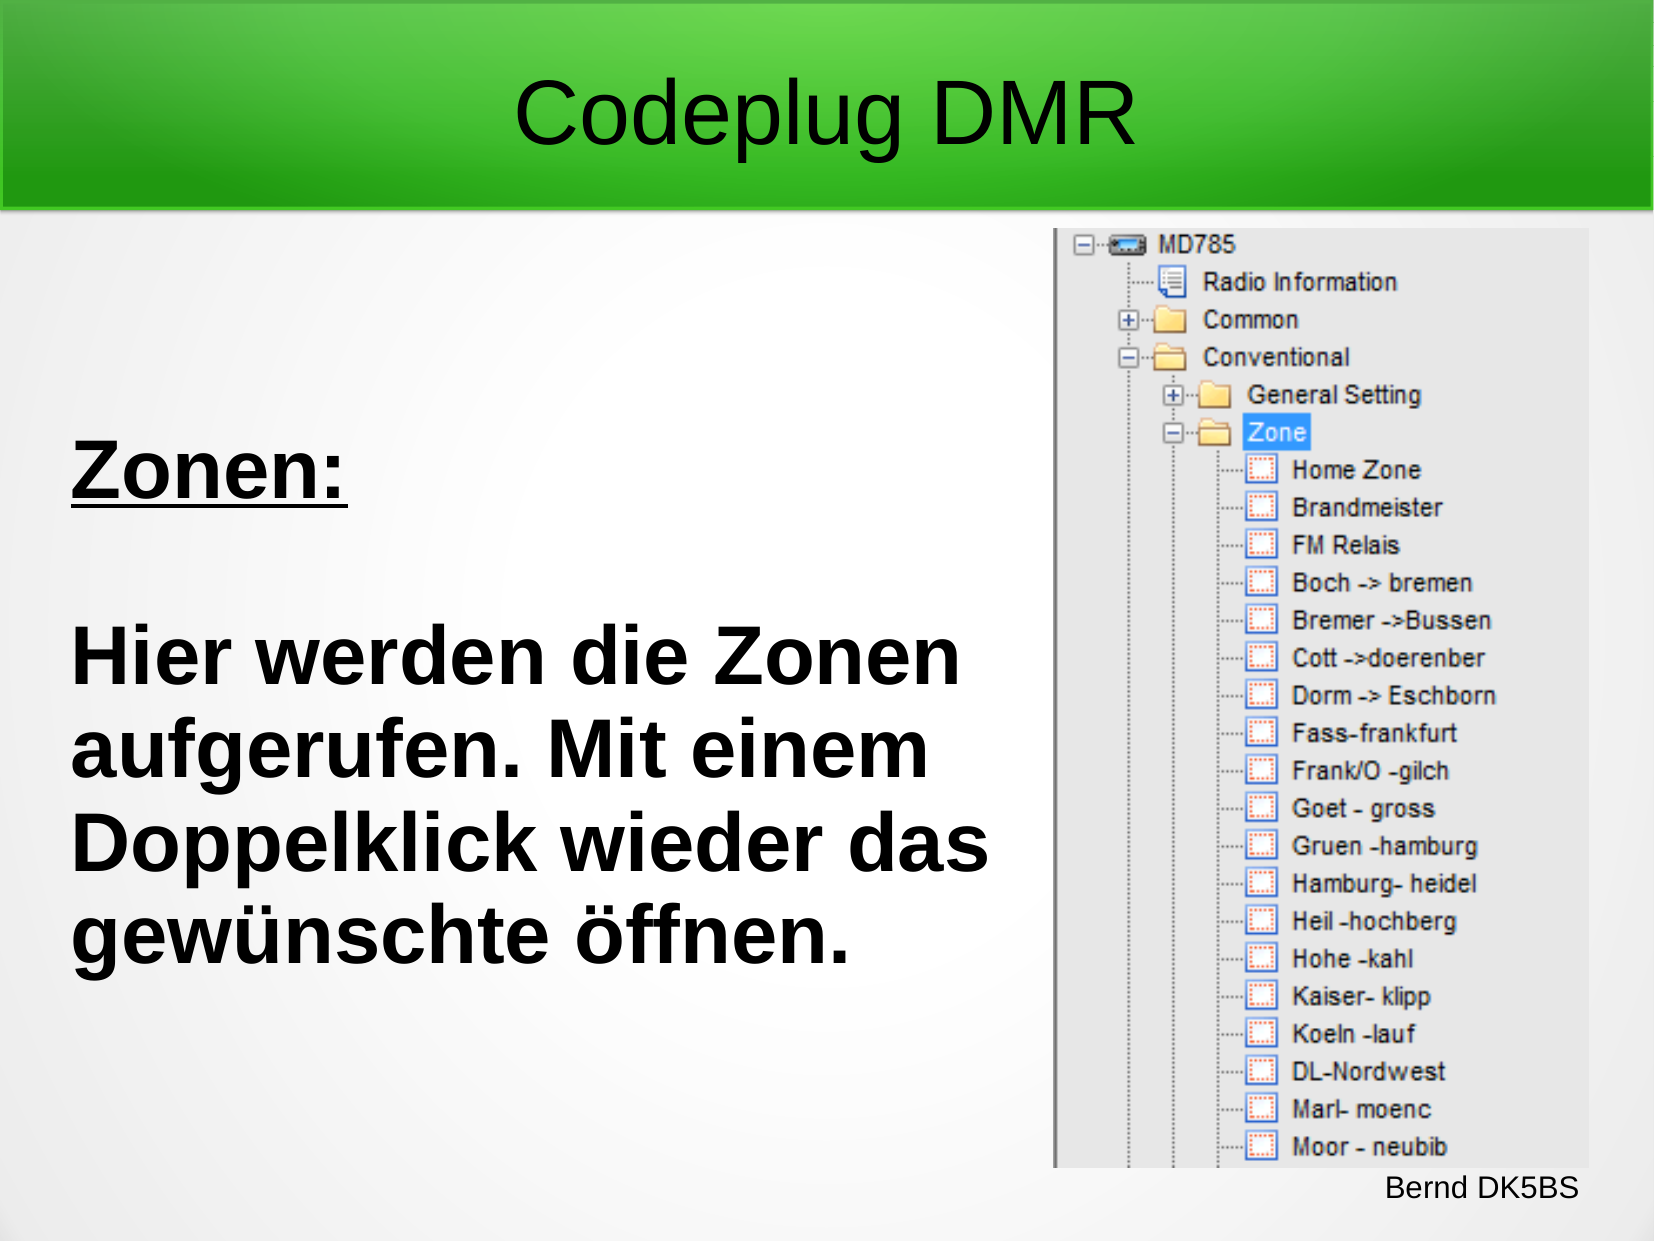

# Codeplug DMR
Zonen:
Hier werden die Zonen aufgerufen. Mit einem Doppelklick wieder das gewünschte öffnen.
Bernd DK5BS